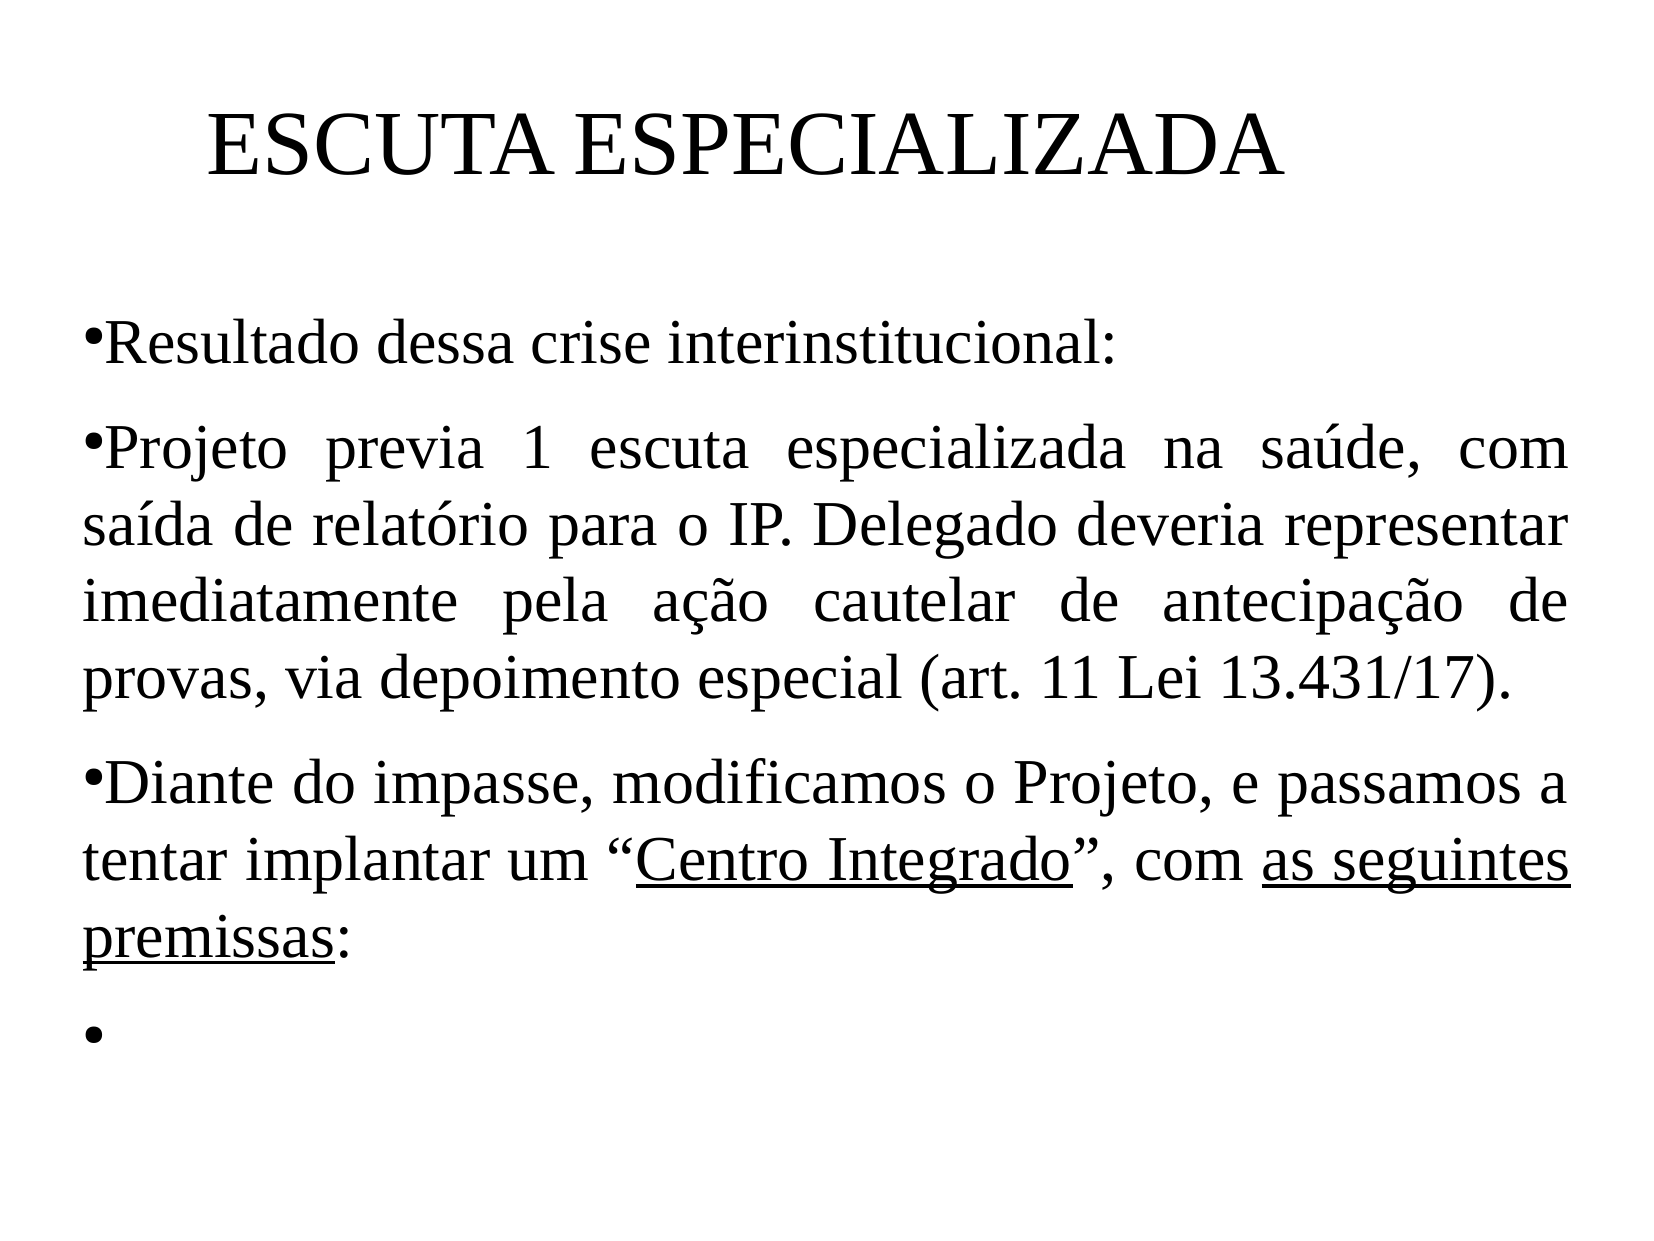

# ESCUTA ESPECIALIZADA
Resultado dessa crise interinstitucional:
Projeto previa 1 escuta especializada na saúde, com saída de relatório para o IP. Delegado deveria representar imediatamente pela ação cautelar de antecipação de provas, via depoimento especial (art. 11 Lei 13.431/17).
Diante do impasse, modificamos o Projeto, e passamos a tentar implantar um “Centro Integrado”, com as seguintes premissas: